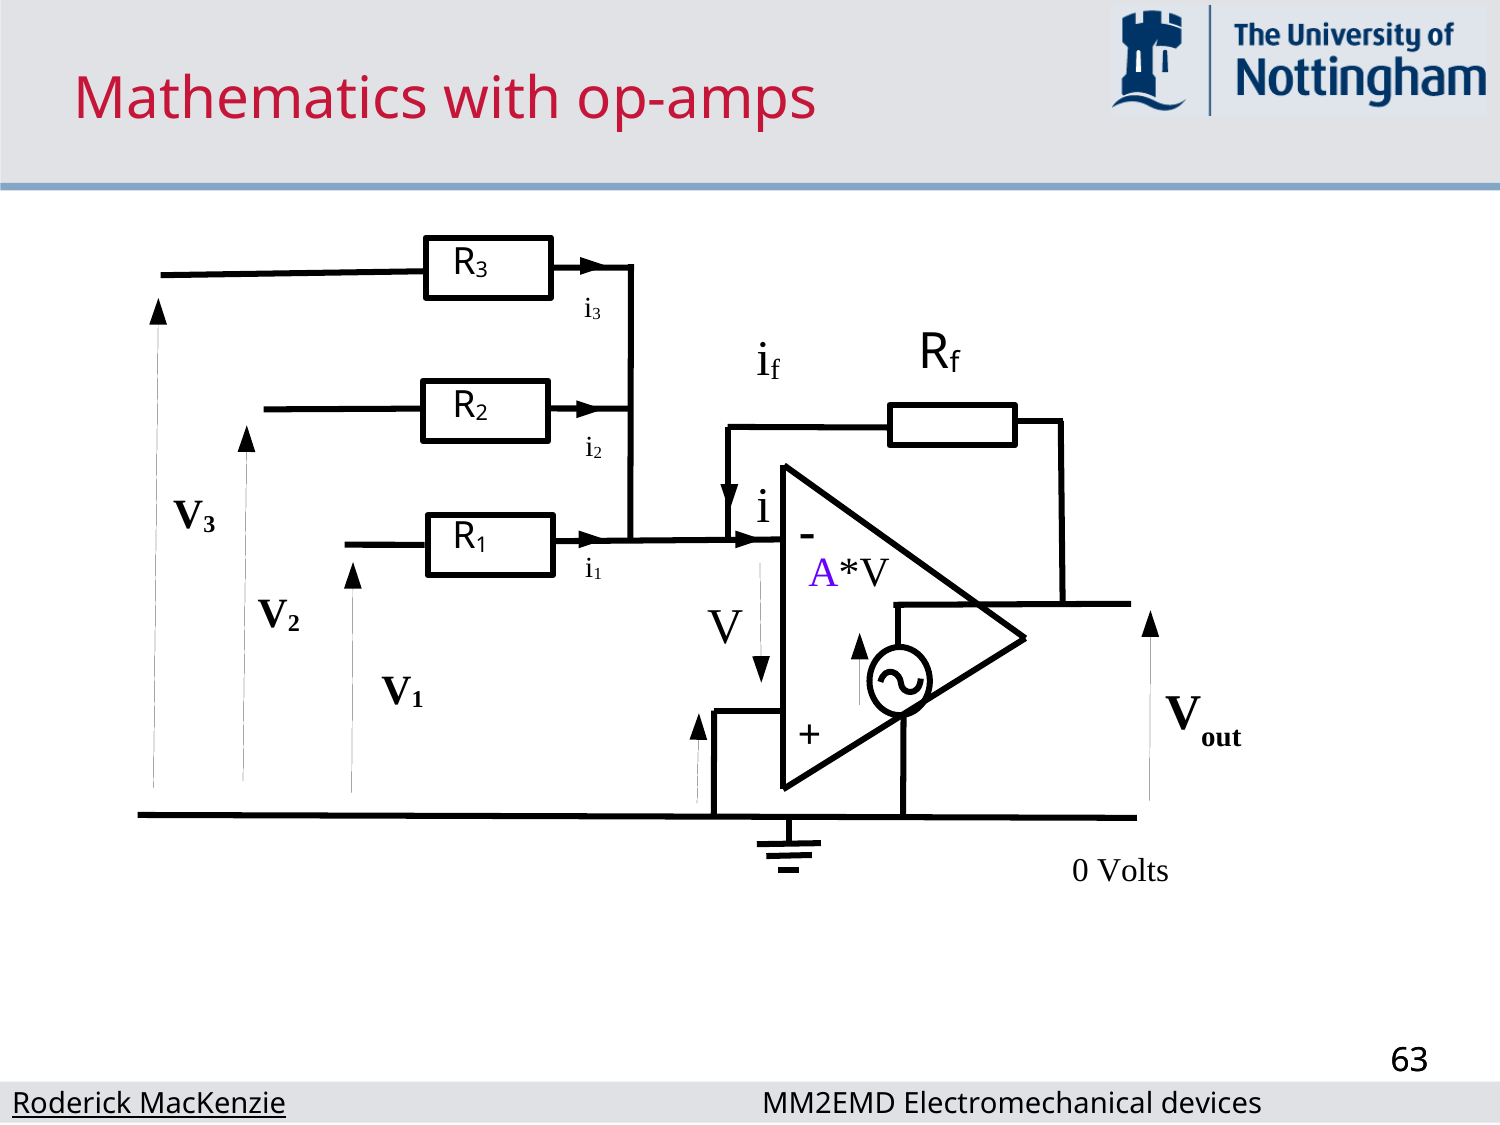

# Mathematics with op-amps
R3
i3
Rf
if
R2
i2
i
V3
-
R1
A*V
i1
V2
V
V1
Vout
+
0 Volts